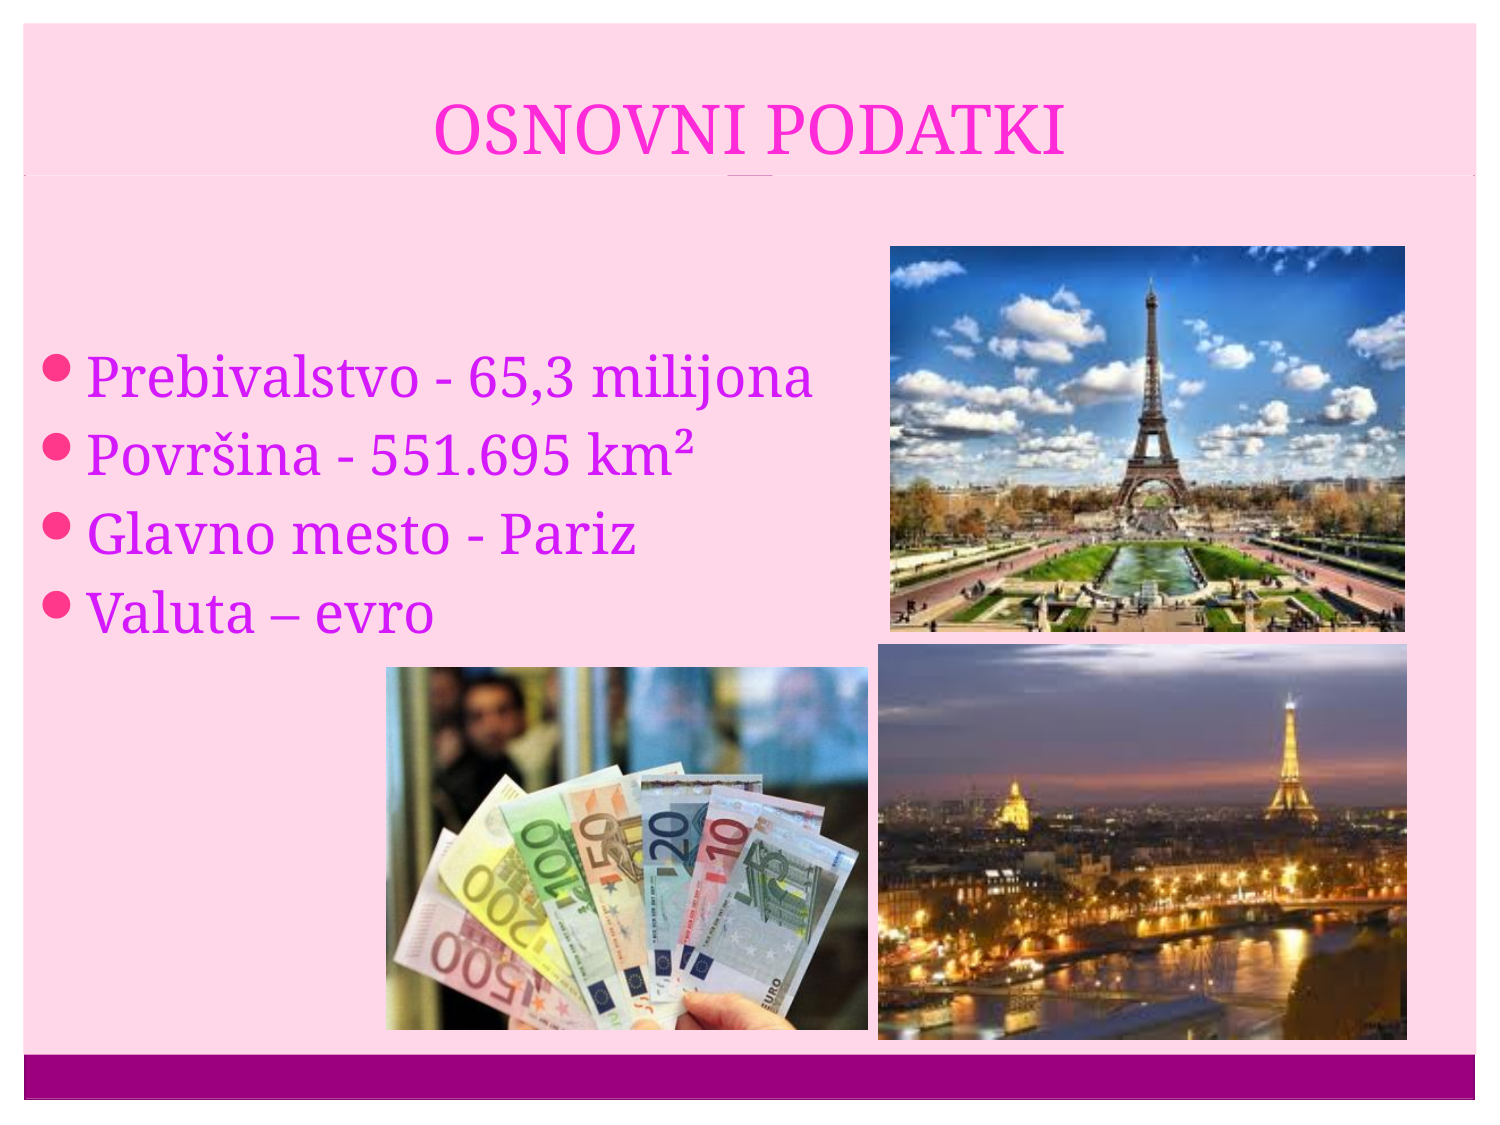

# OSNOVNI PODATKI
Prebivalstvo - 65,3 milijona
Površina - 551.695 km²
Glavno mesto - Pariz
Valuta – evro